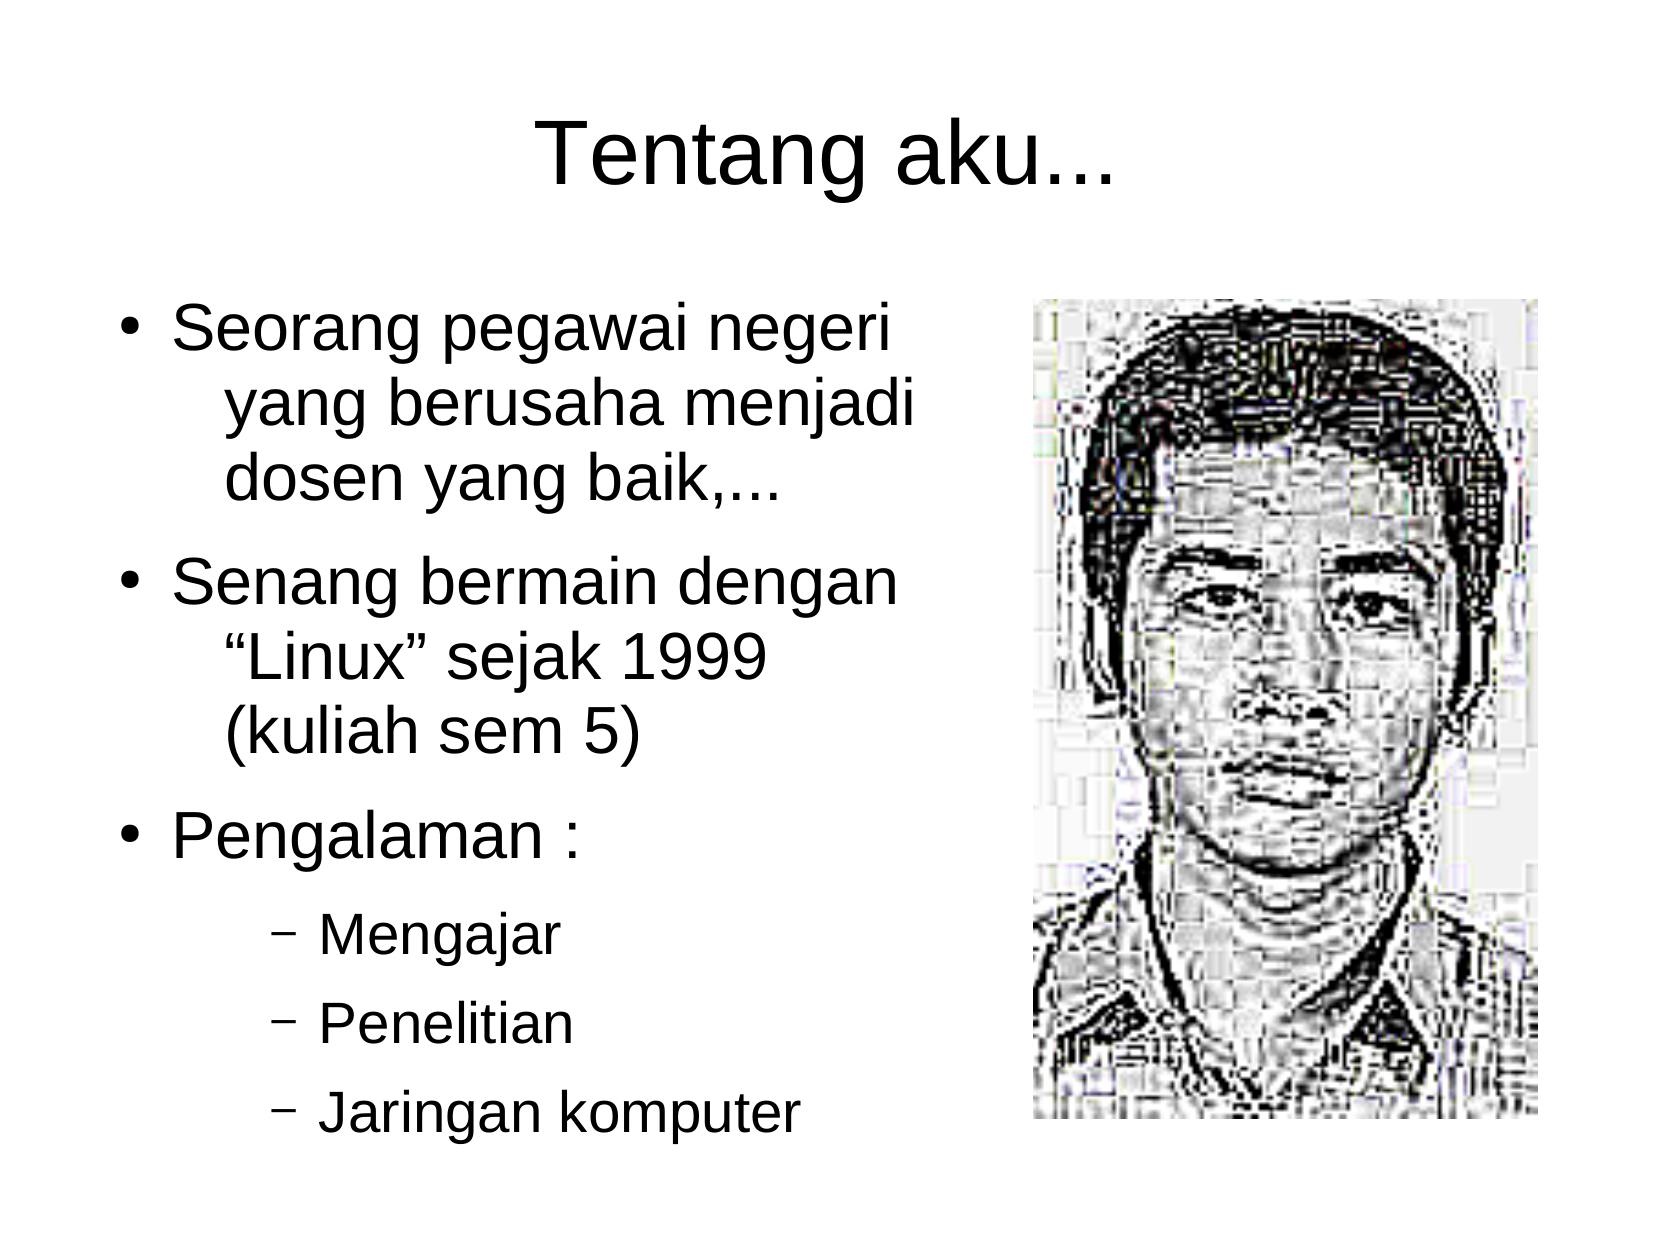

# Tentang aku...
Seorang pegawai negeri yang berusaha menjadi dosen yang baik,...
Senang bermain dengan “Linux” sejak 1999 (kuliah sem 5)
Pengalaman :
Mengajar
Penelitian
Jaringan komputer